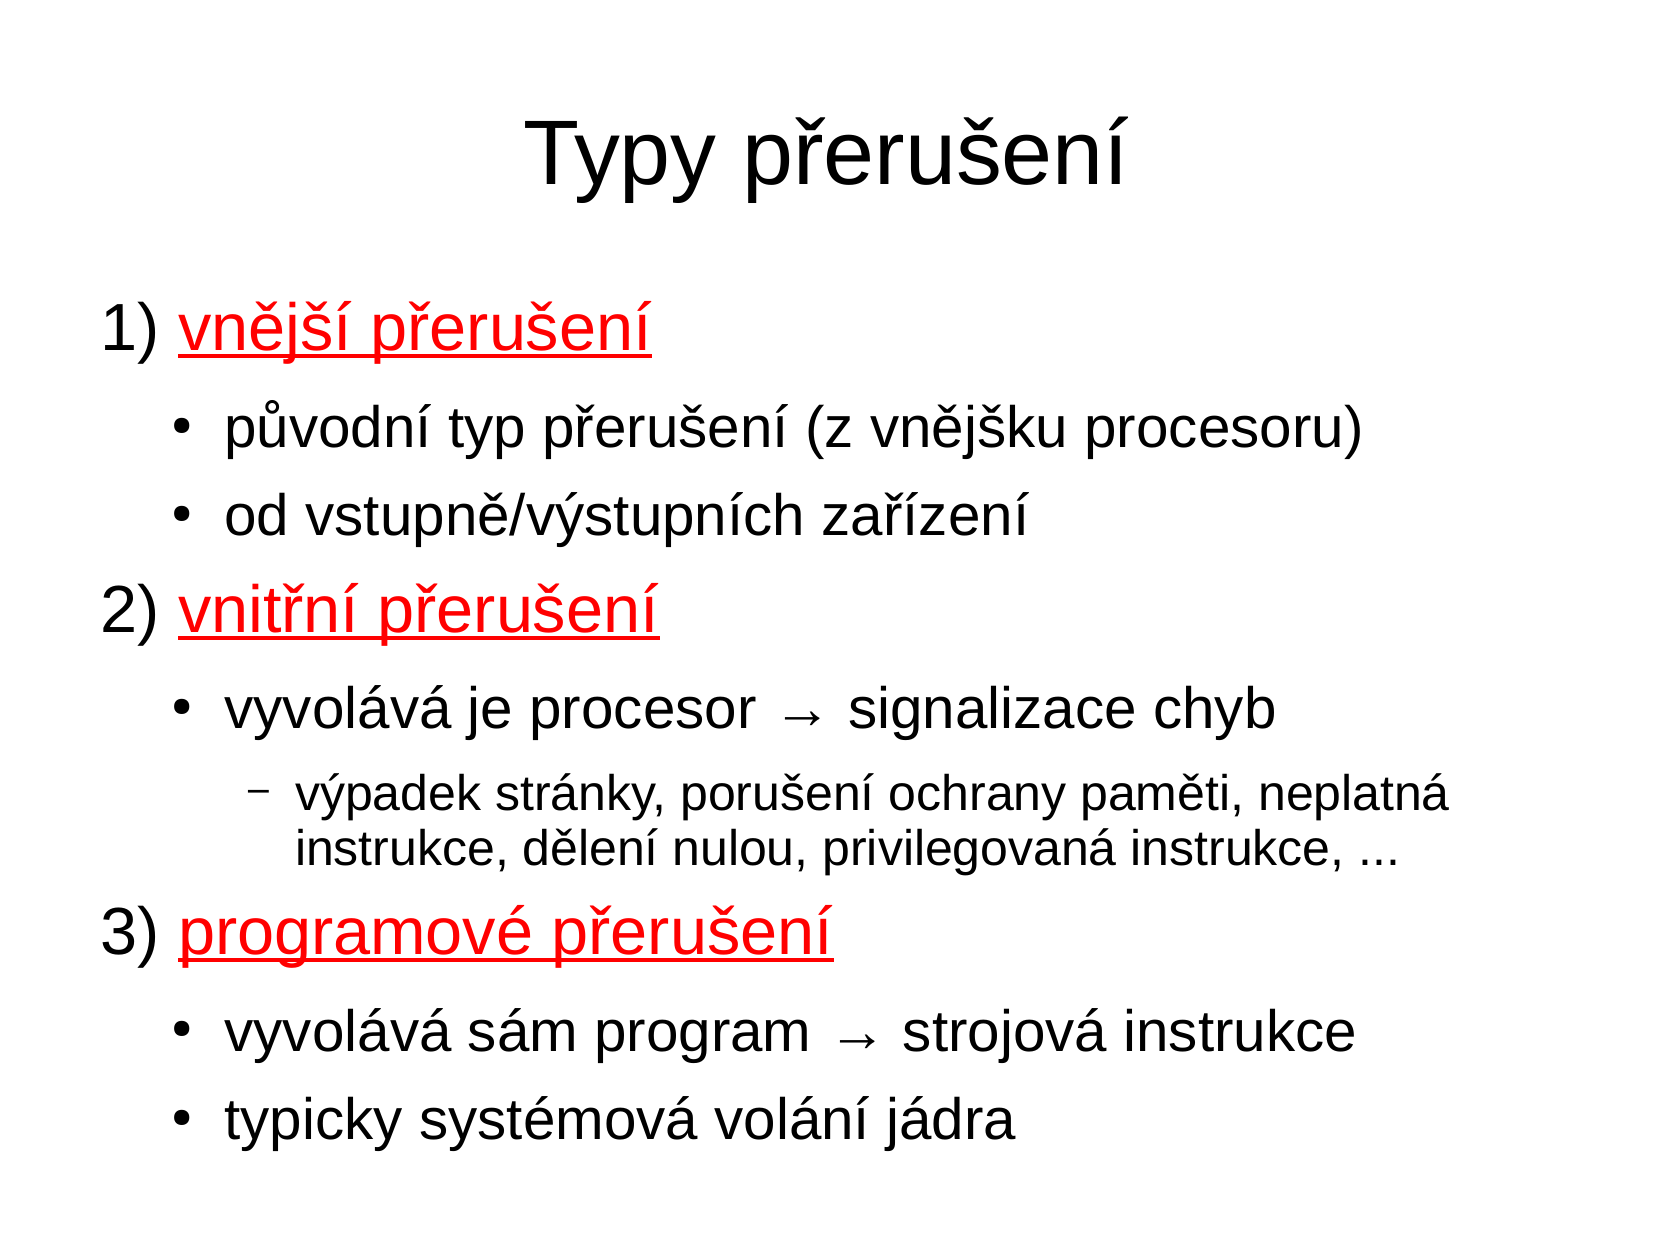

# Typy přerušení
 vnější přerušení
původní typ přerušení (z vnějšku procesoru)
od vstupně/výstupních zařízení
 vnitřní přerušení
vyvolává je procesor → signalizace chyb
výpadek stránky, porušení ochrany paměti, neplatná instrukce, dělení nulou, privilegovaná instrukce, ...
 programové přerušení
vyvolává sám program → strojová instrukce
typicky systémová volání jádra